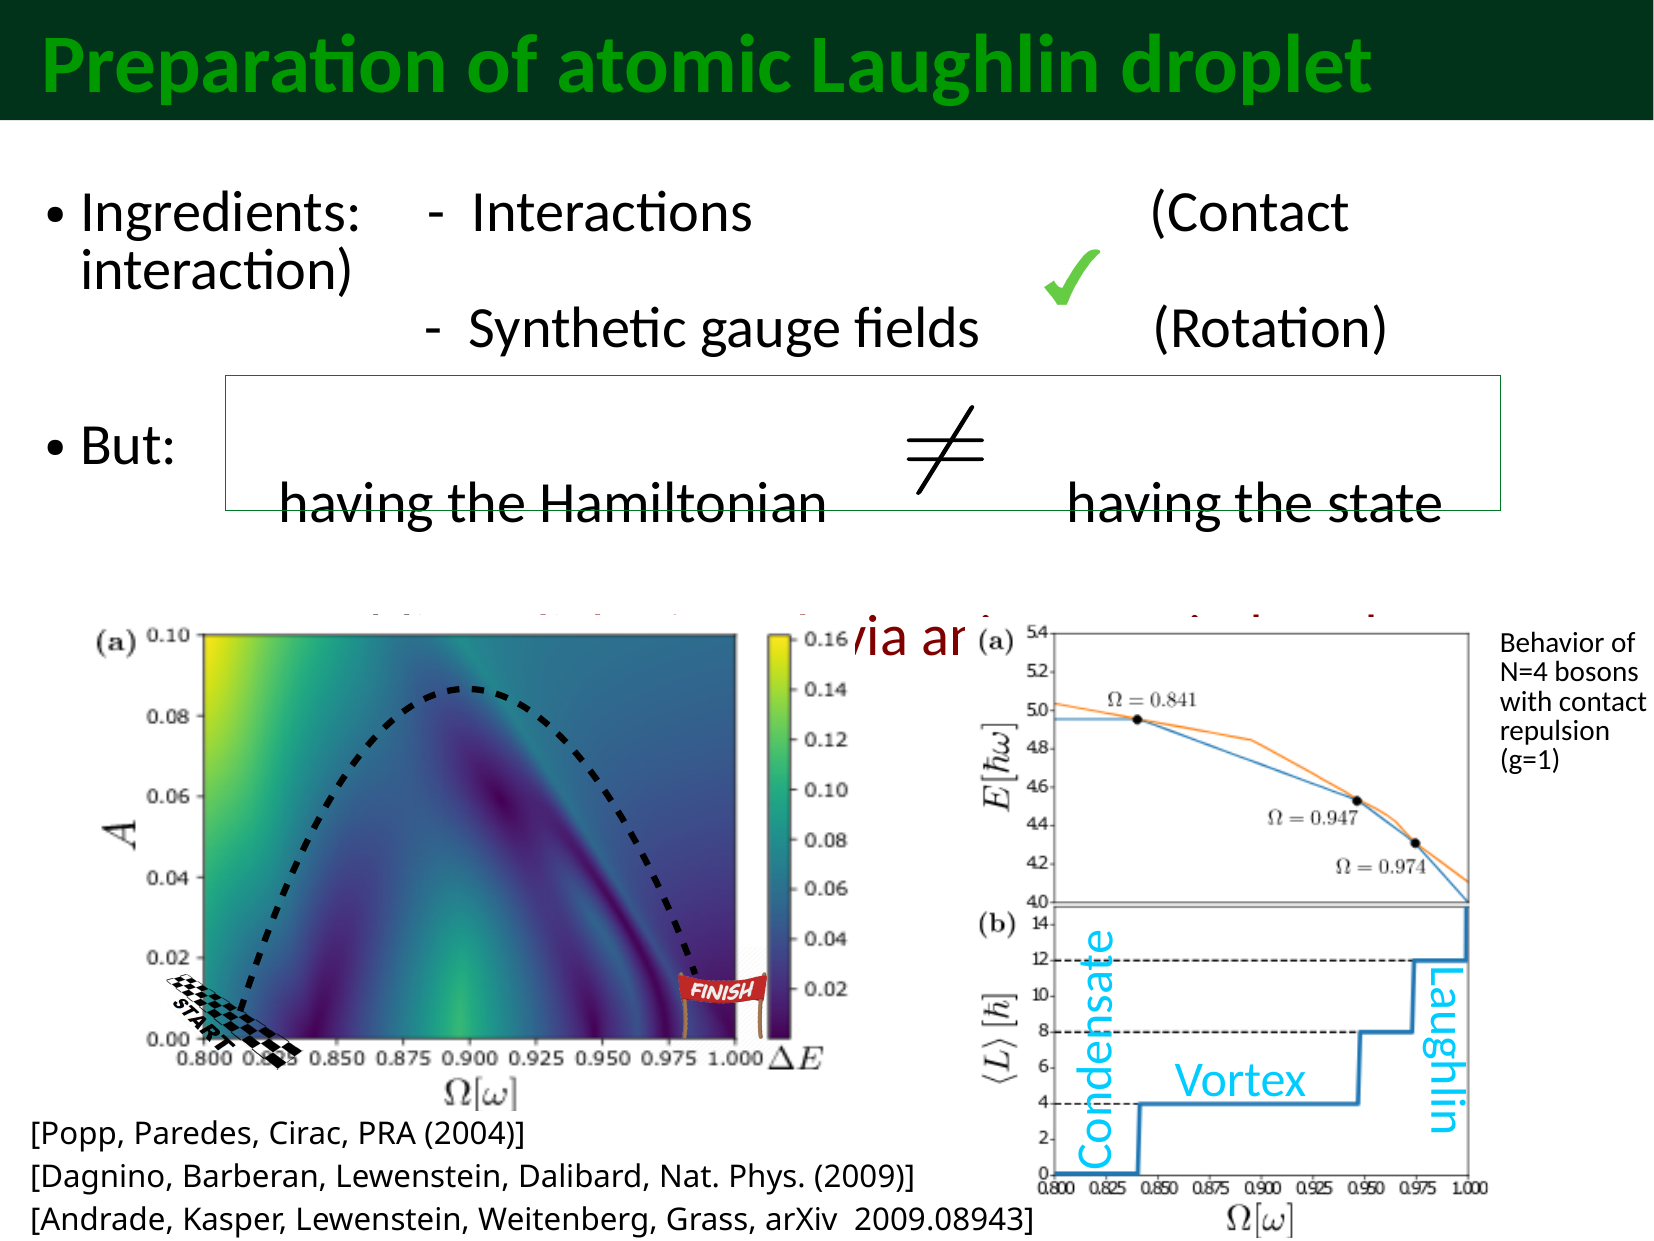

Preparation of atomic Laughlin droplet
Ingredients: - Interactions (Contact interaction)
 - Synthetic gauge fields (Rotation)
But:
 having the Hamiltonian having the state
Way to Laughlin: Adiabatic path via anisotropy-induced gaps
Behavior of N=4 bosons with contact repulsion (g=1)
Condensate
Laughlin
Vortex
[Popp, Paredes, Cirac, PRA (2004)]
[Dagnino, Barberan, Lewenstein, Dalibard, Nat. Phys. (2009)]
[Andrade, Kasper, Lewenstein, Weitenberg, Grass, arXiv 2009.08943]